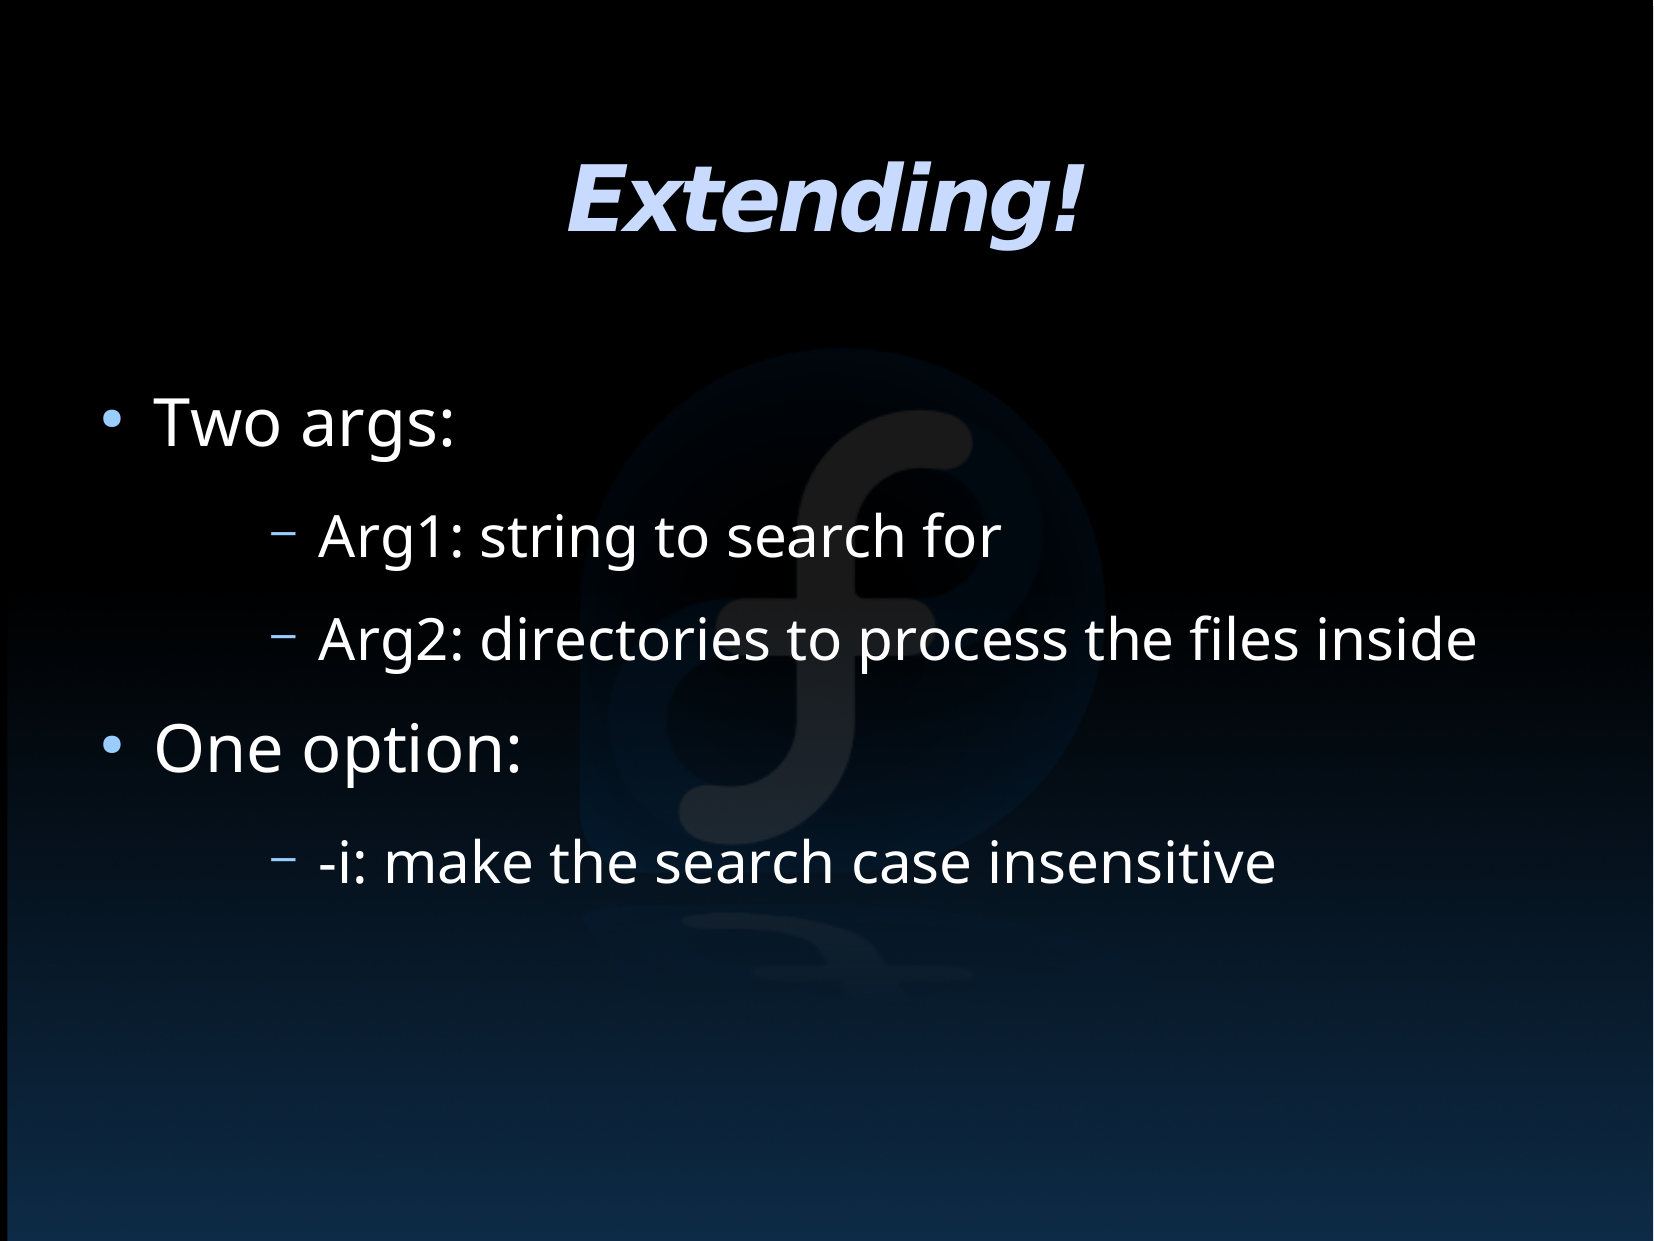

# Extending!
Two args:
Arg1: string to search for
Arg2: directories to process the files inside
One option:
-i: make the search case insensitive